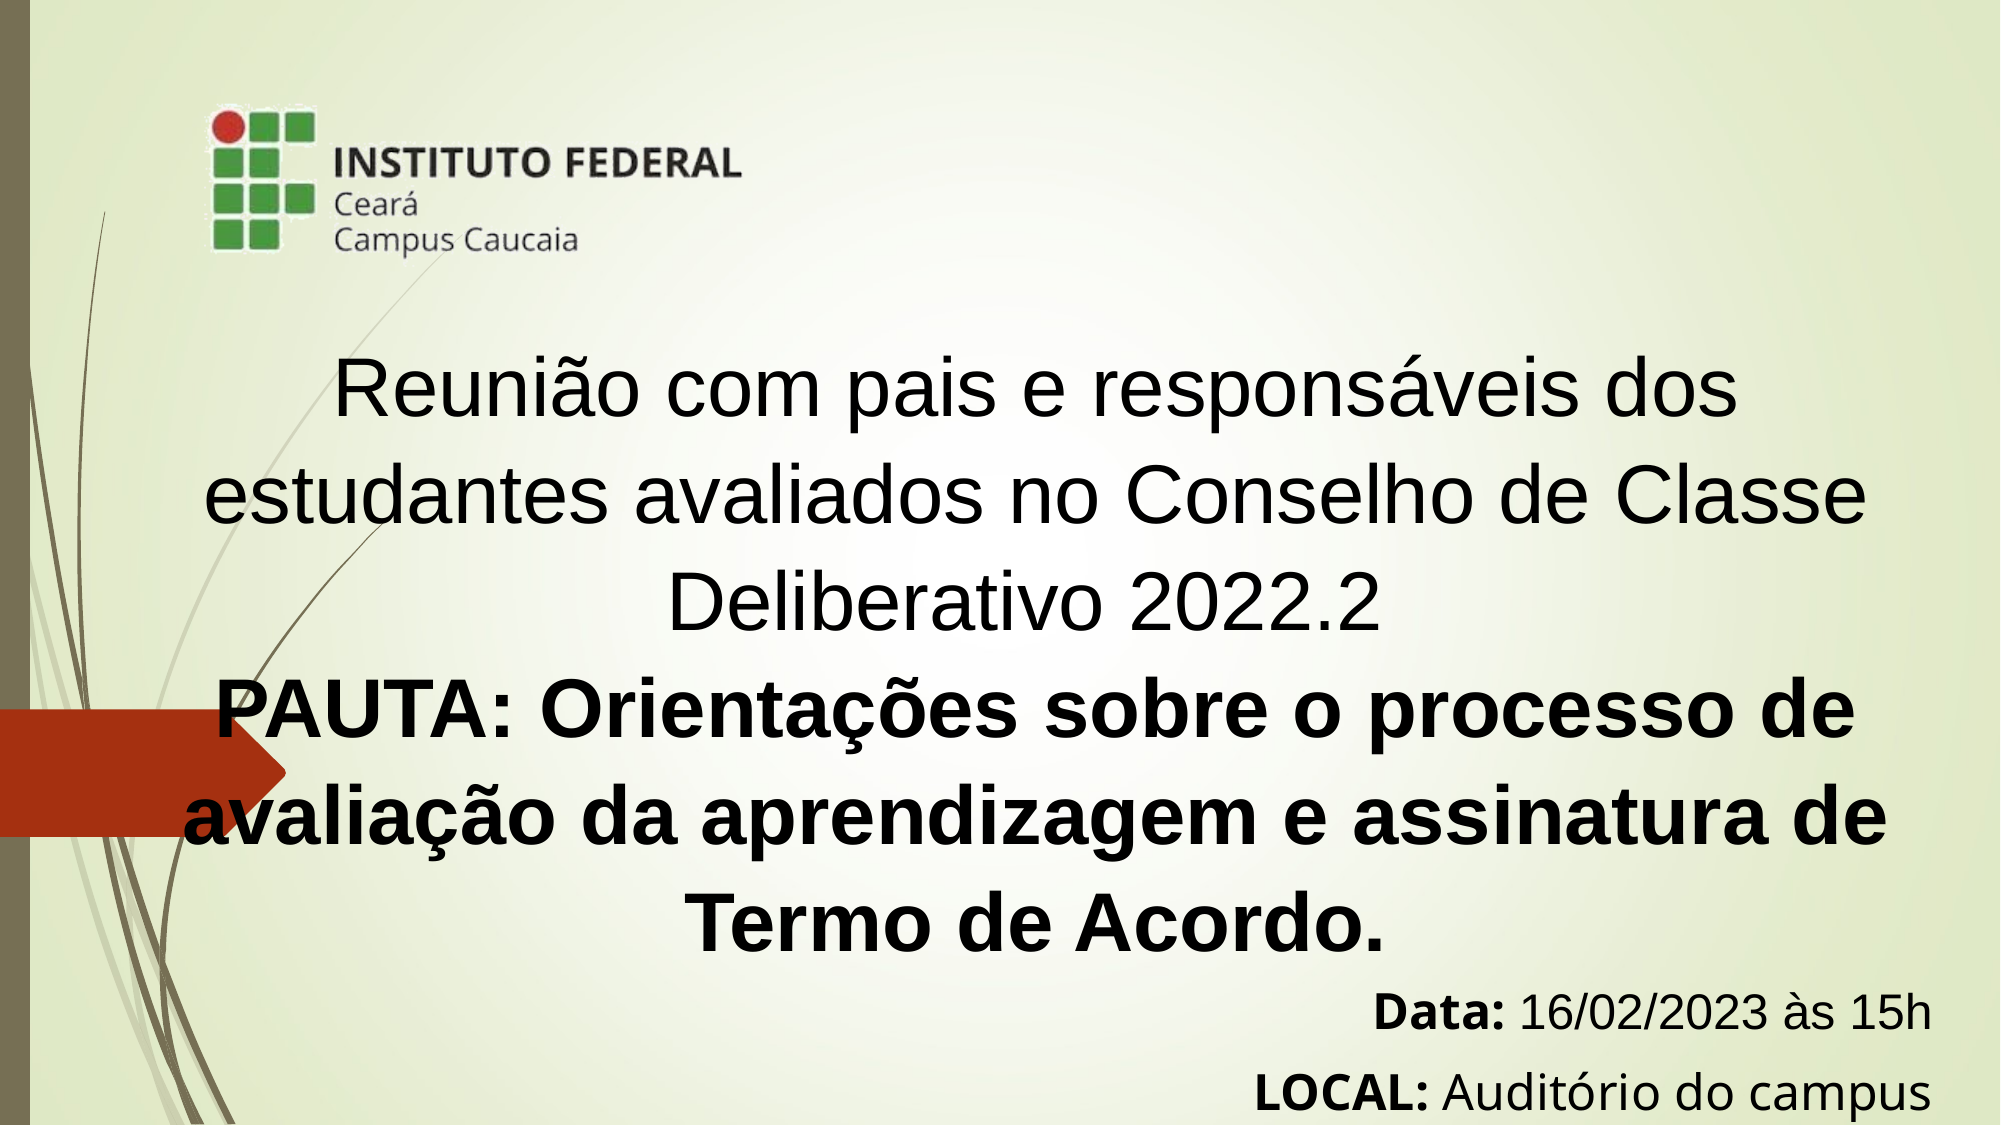

Data: 16/02/2023 às 15h
LOCAL: Auditório do campus
# Reunião com pais e responsáveis dos estudantes avaliados no Conselho de Classe Deliberativo 2022.2 PAUTA: Orientações sobre o processo de avaliação da aprendizagem e assinatura de Termo de Acordo.